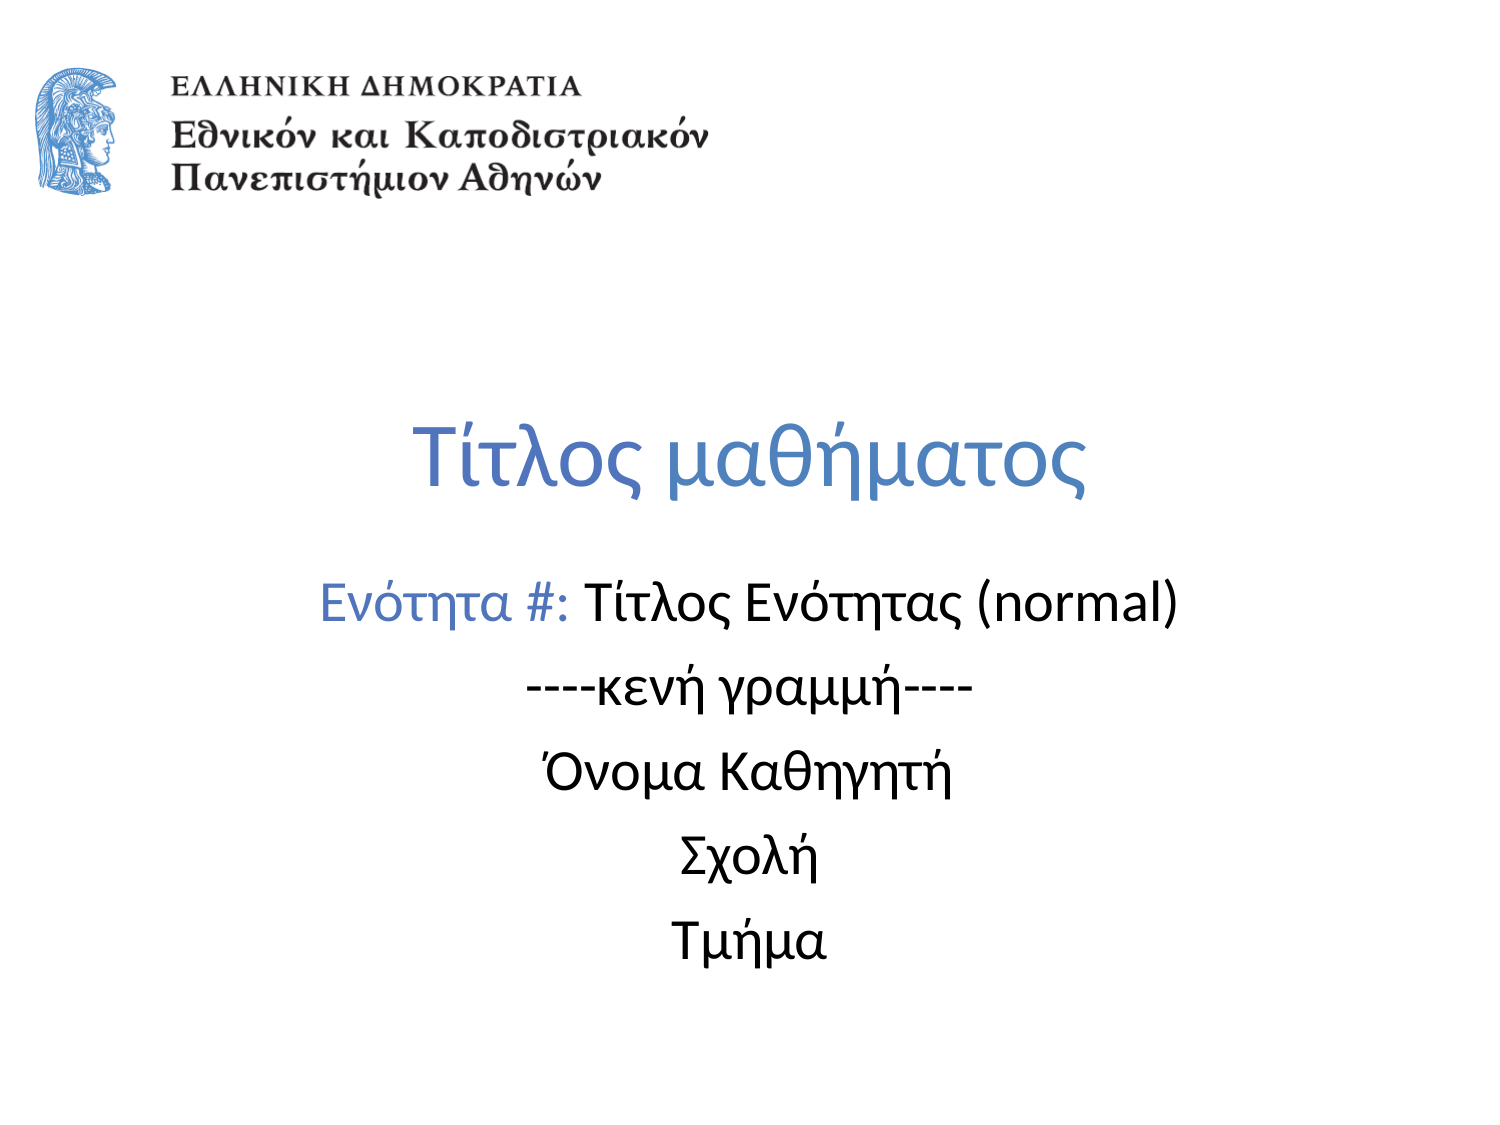

# Τίτλος μαθήματος
Ενότητα #: Τίτλος Ενότητας (normal)
----κενή γραμμή----
Όνομα Καθηγητή
Σχολή
Τμήμα